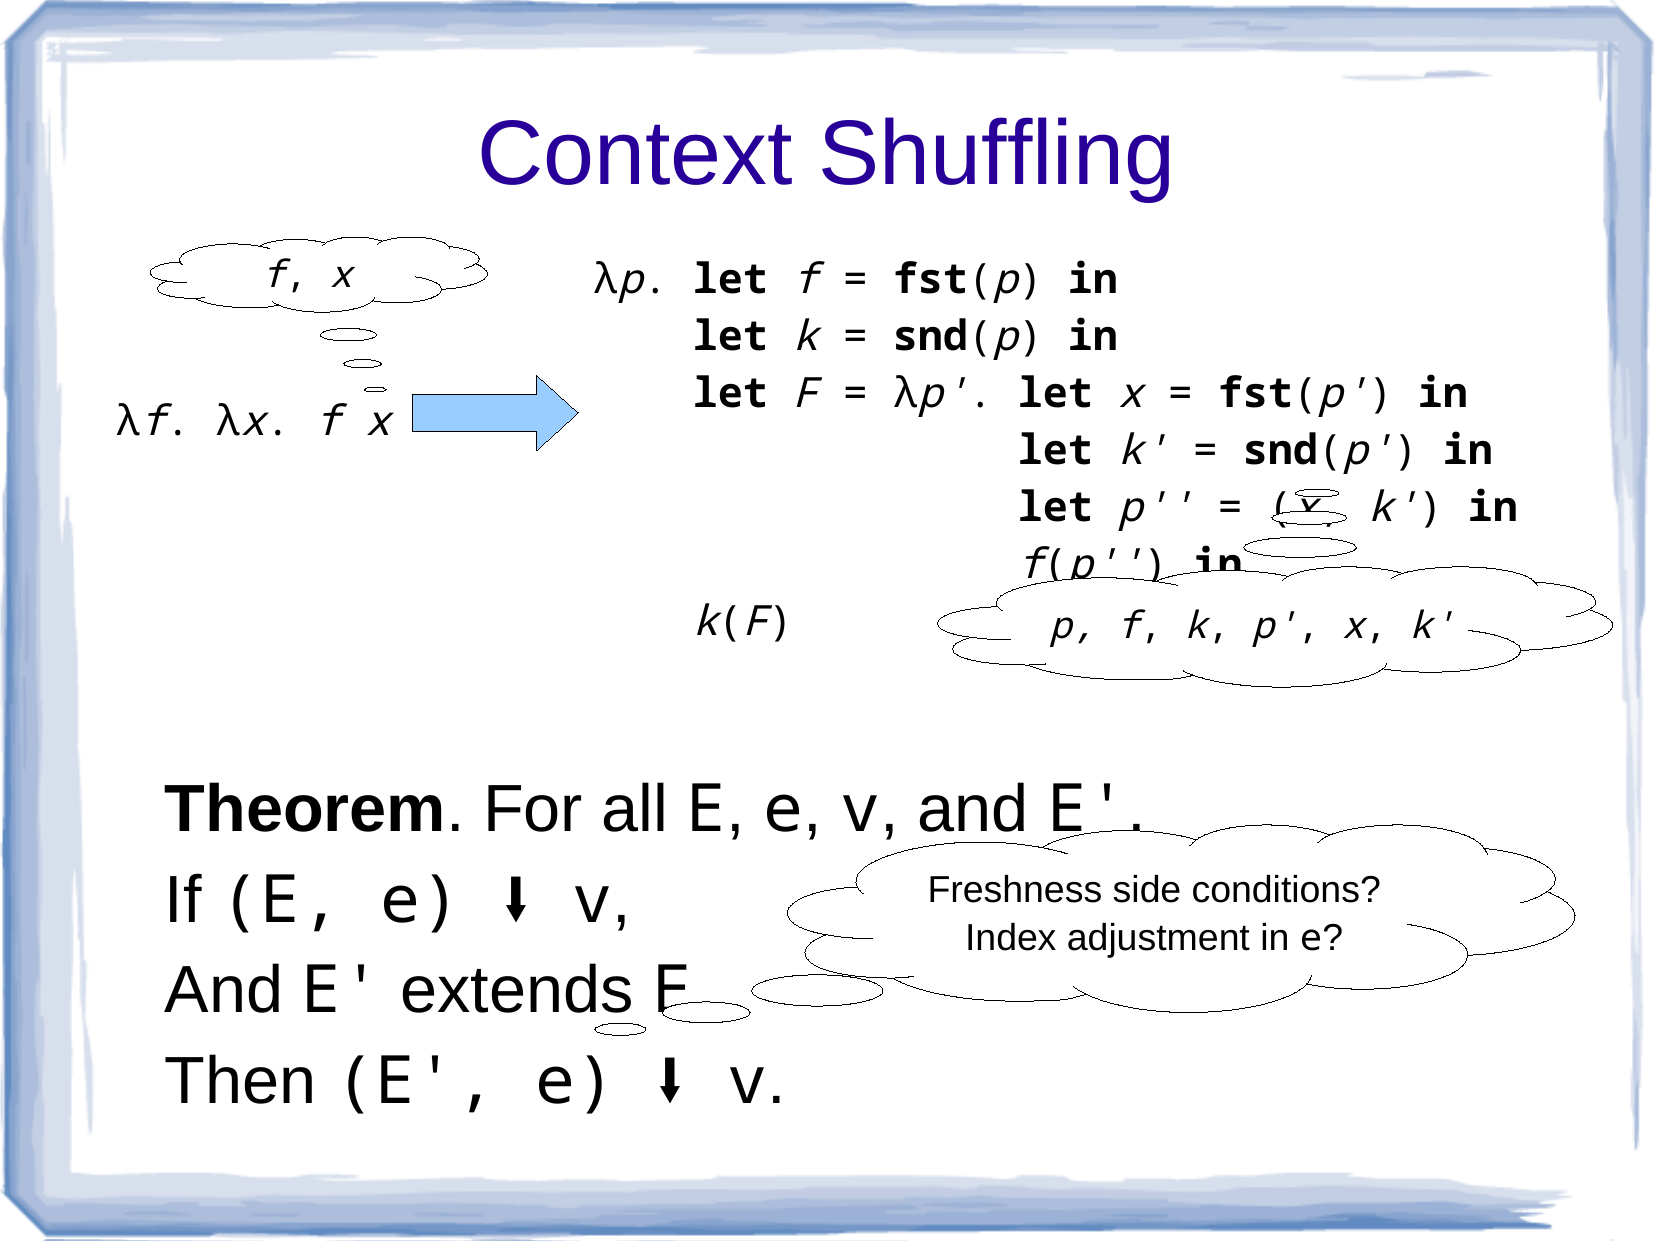

# Context Shuffling
f, x
λp. let f = fst(p) in
 let k = snd(p) in
 let F = λp'. let x = fst(p') in
 let k' = snd(p') in
 let p'' = (x, k') in
 f(p'') in
 k(F)
λf. λx. f x
p, f, k, p', x, k'
Theorem. For all E, e, v, and E',
If (E, e)  v,
And E' extends E,
Then (E', e)  v.
Freshness side conditions?
Index adjustment in e?